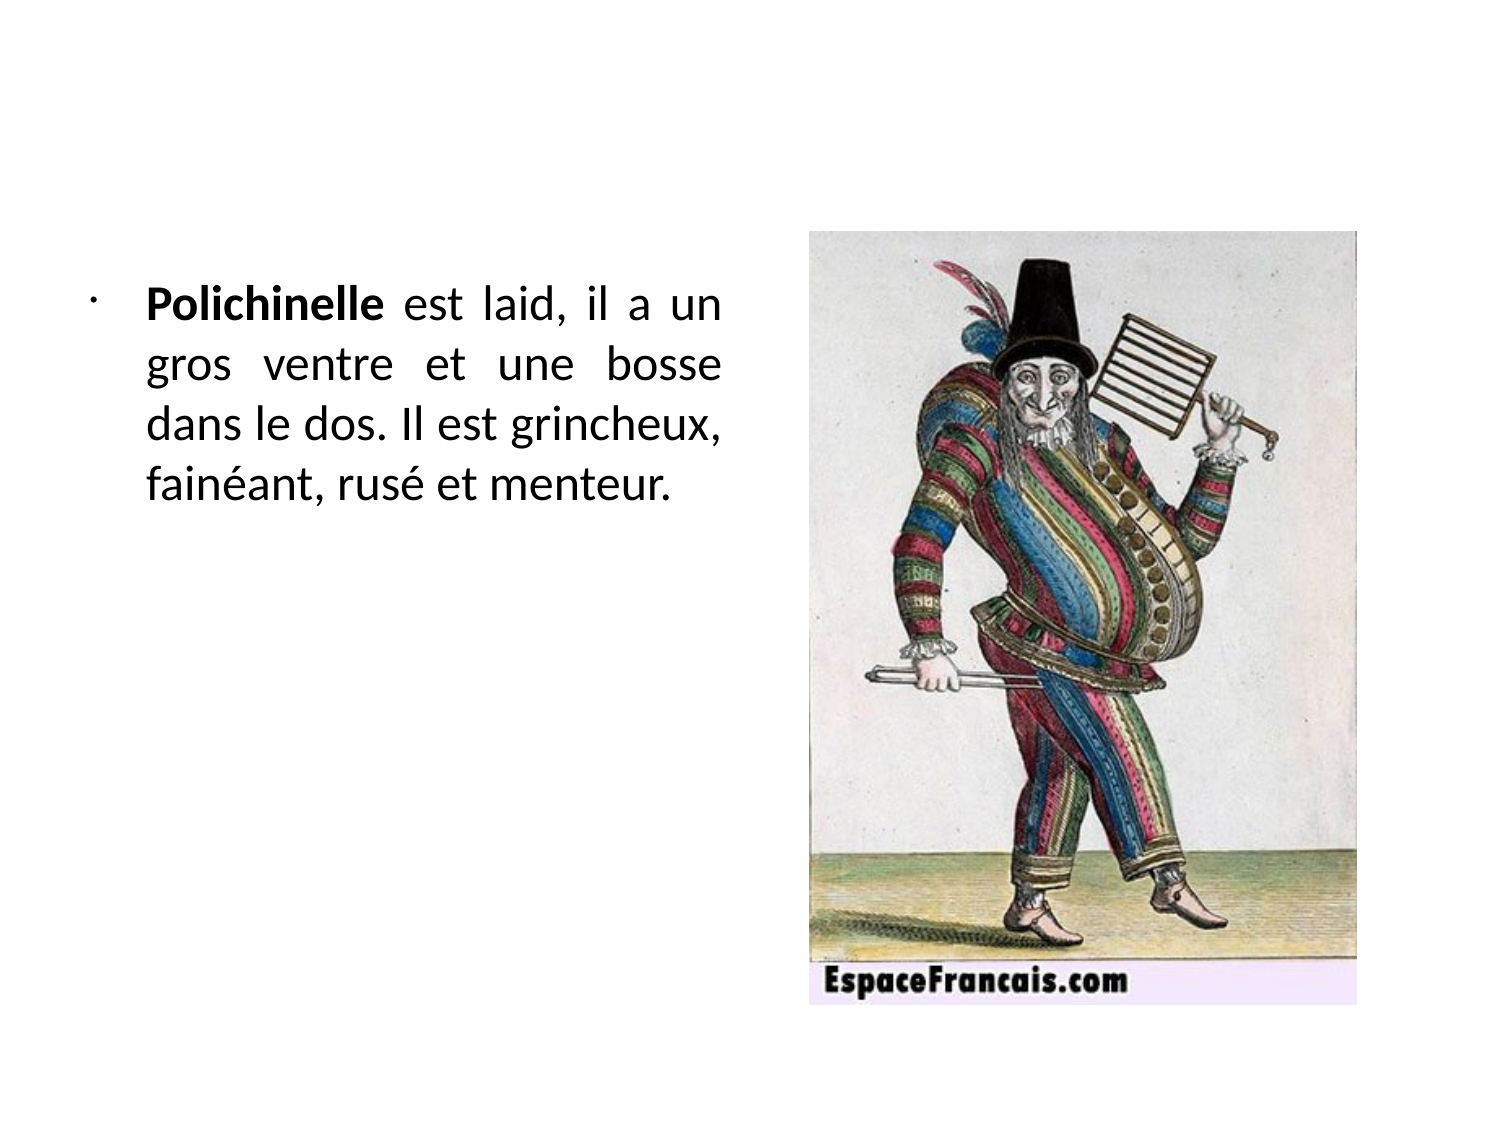

# Polichinelle est laid, il a un gros ventre et une bosse dans le dos. Il est grincheux, fainéant, rusé et menteur.